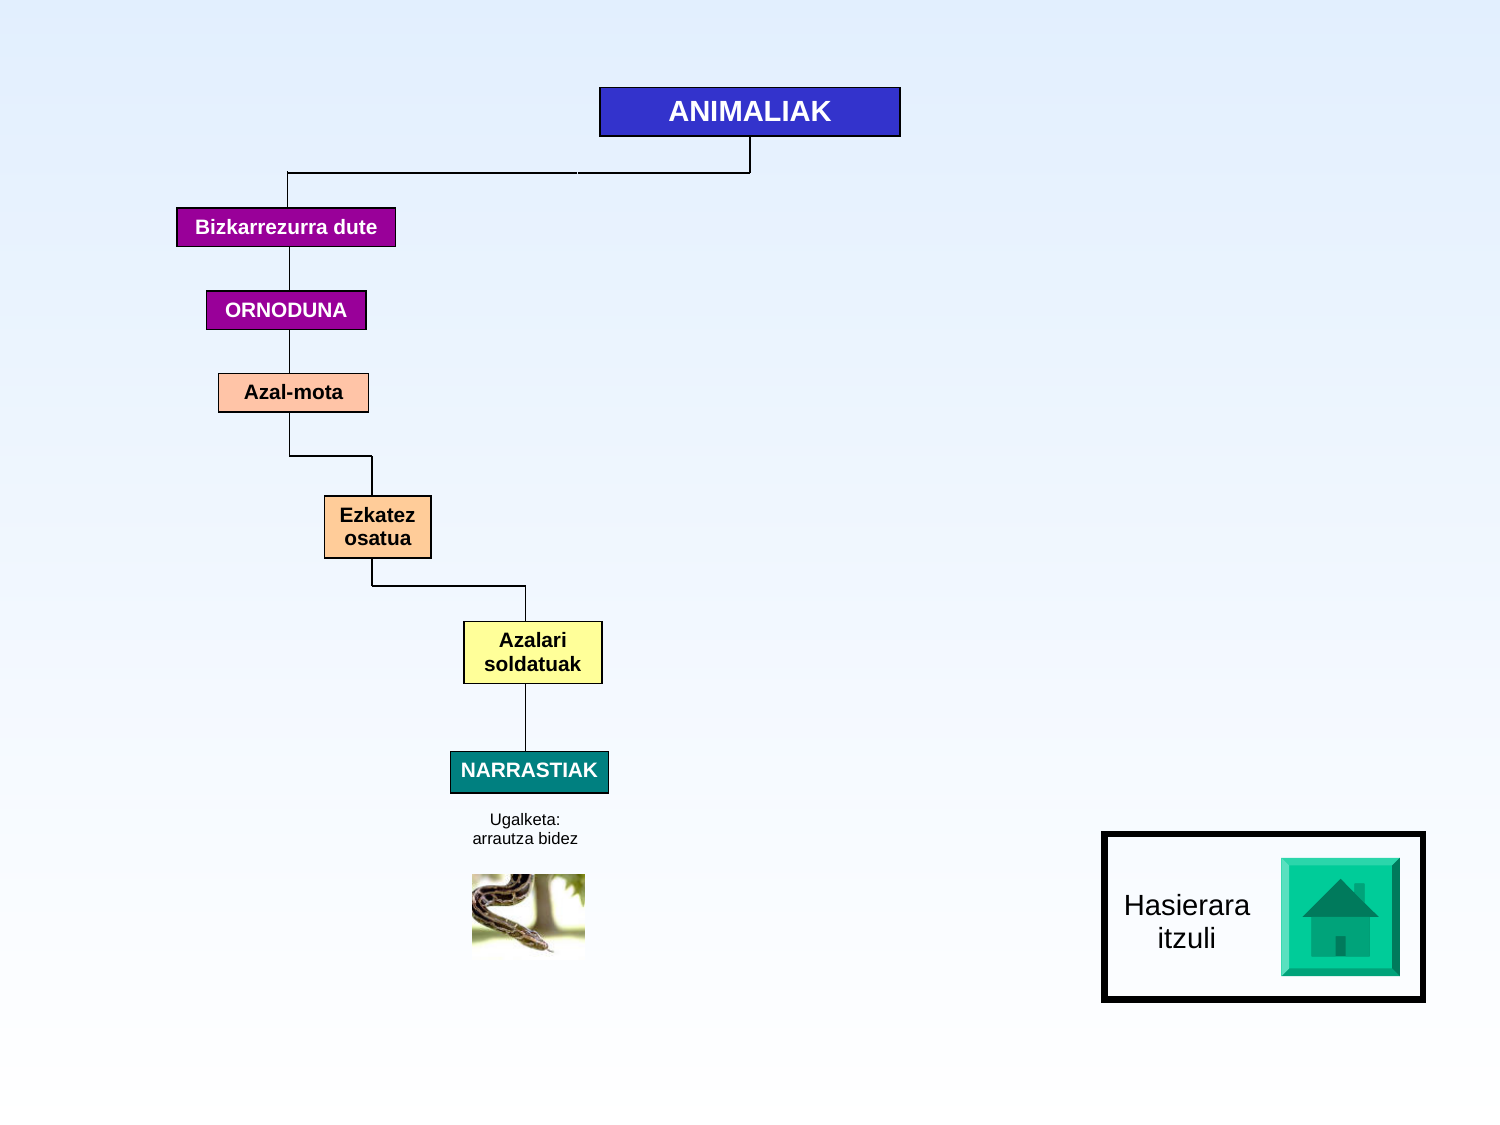

ANIMALIAK
Bizkarrezurra dute
ORNODUNA
Azal-mota
Ezkatez osatua
Azalari soldatuak
NARRASTIAK
Ugalketa:
arrautza bidez
Hasierara itzuli